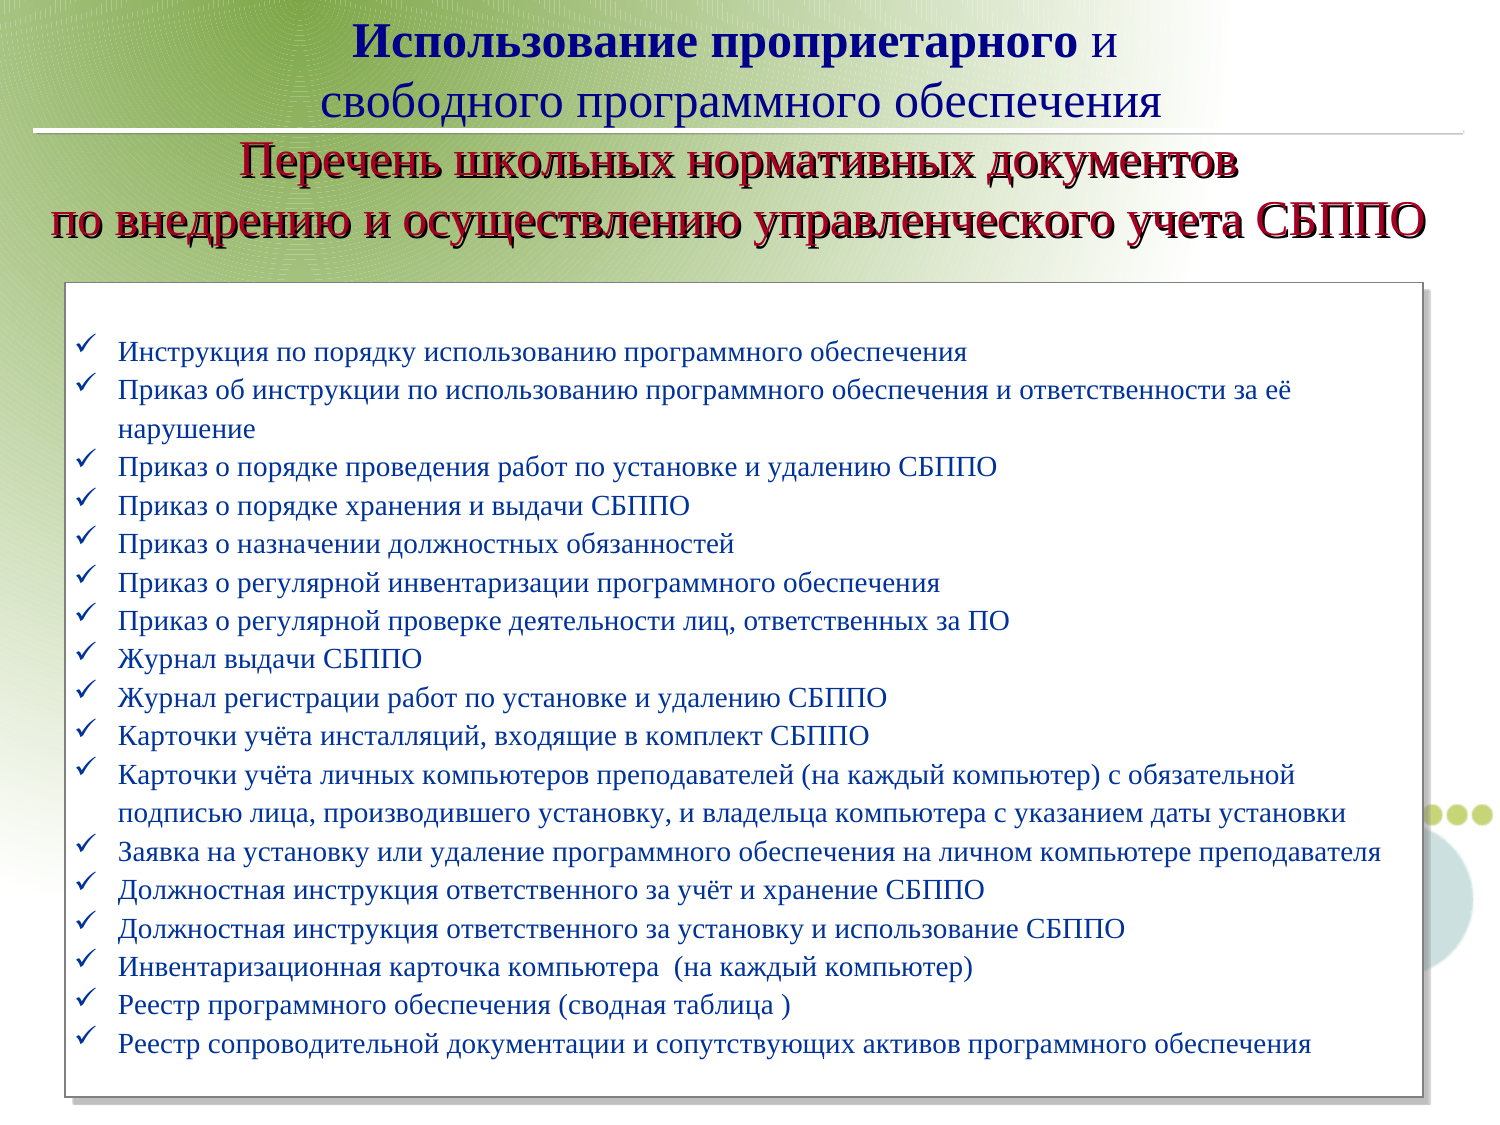

Использование проприетарного и
свободного программного обеспечения
Перечень школьных нормативных документов
по внедрению и осуществлению управленческого учета СБППО
Инструкция по порядку использованию программного обеспечения
Приказ об инструкции по использованию программного обеспечения и ответственности за её нарушение
Приказ о порядке проведения работ по установке и удалению СБППО
Приказ о порядке хранения и выдачи СБППО
Приказ о назначении должностных обязанностей
Приказ о регулярной инвентаризации программного обеспечения
Приказ о регулярной проверке деятельности лиц, ответственных за ПО
Журнал выдачи СБППО
Журнал регистрации работ по установке и удалению СБППО
Карточки учёта инсталляций, входящие в комплект СБППО
Карточки учёта личных компьютеров преподавателей (на каждый компьютер) с обязательной подписью лица, производившего установку, и владельца компьютера с указанием даты установки
Заявка на установку или удаление программного обеспечения на личном компьютере преподавателя
Должностная инструкция ответственного за учёт и хранение СБППО
Должностная инструкция ответственного за установку и использование СБППО
Инвентаризационная карточка компьютера (на каждый компьютер)
Реестр программного обеспечения (сводная таблица )
Реестр сопроводительной документации и сопутствующих активов программного обеспечения